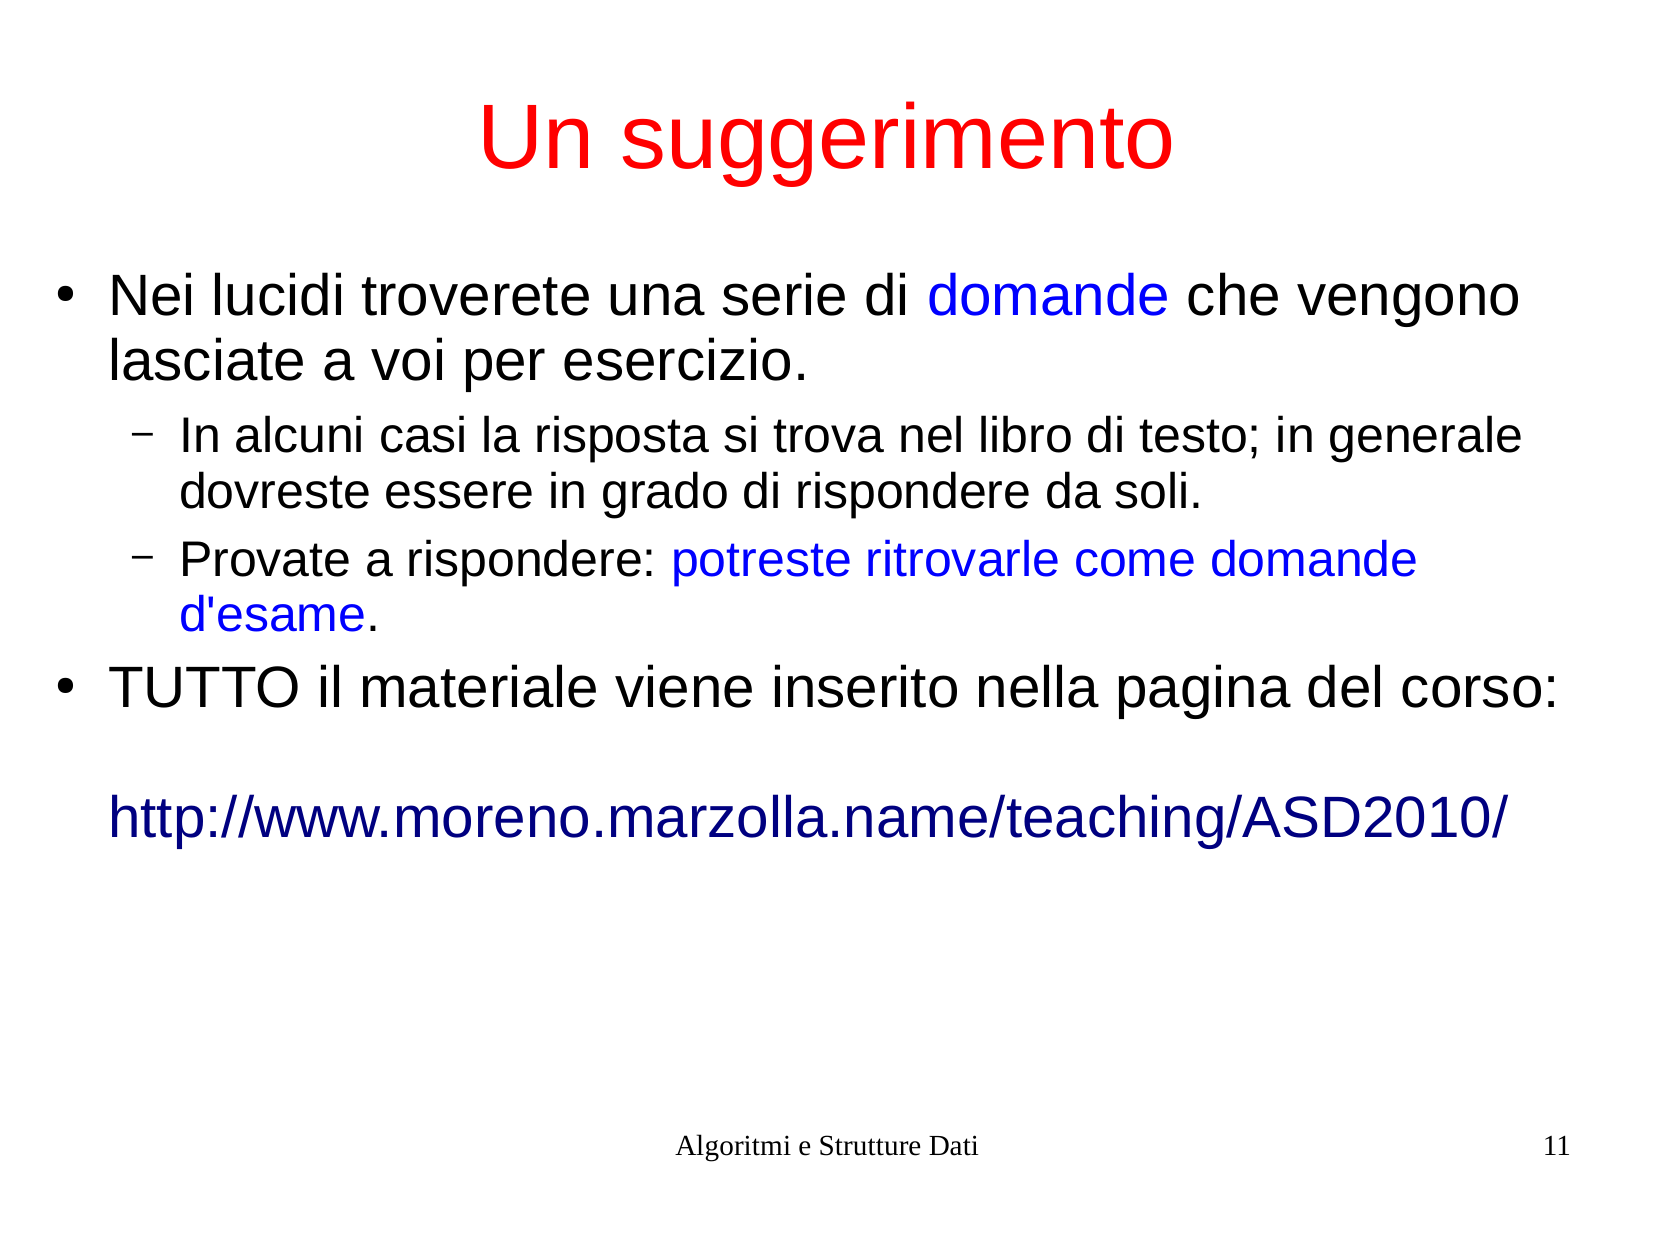

# Un suggerimento
Nei lucidi troverete una serie di domande che vengono lasciate a voi per esercizio.
In alcuni casi la risposta si trova nel libro di testo; in generale dovreste essere in grado di rispondere da soli.
Provate a rispondere: potreste ritrovarle come domande d'esame.
TUTTO il materiale viene inserito nella pagina del corso:
http://www.moreno.marzolla.name/teaching/ASD2010/
Algoritmi e Strutture Dati
11